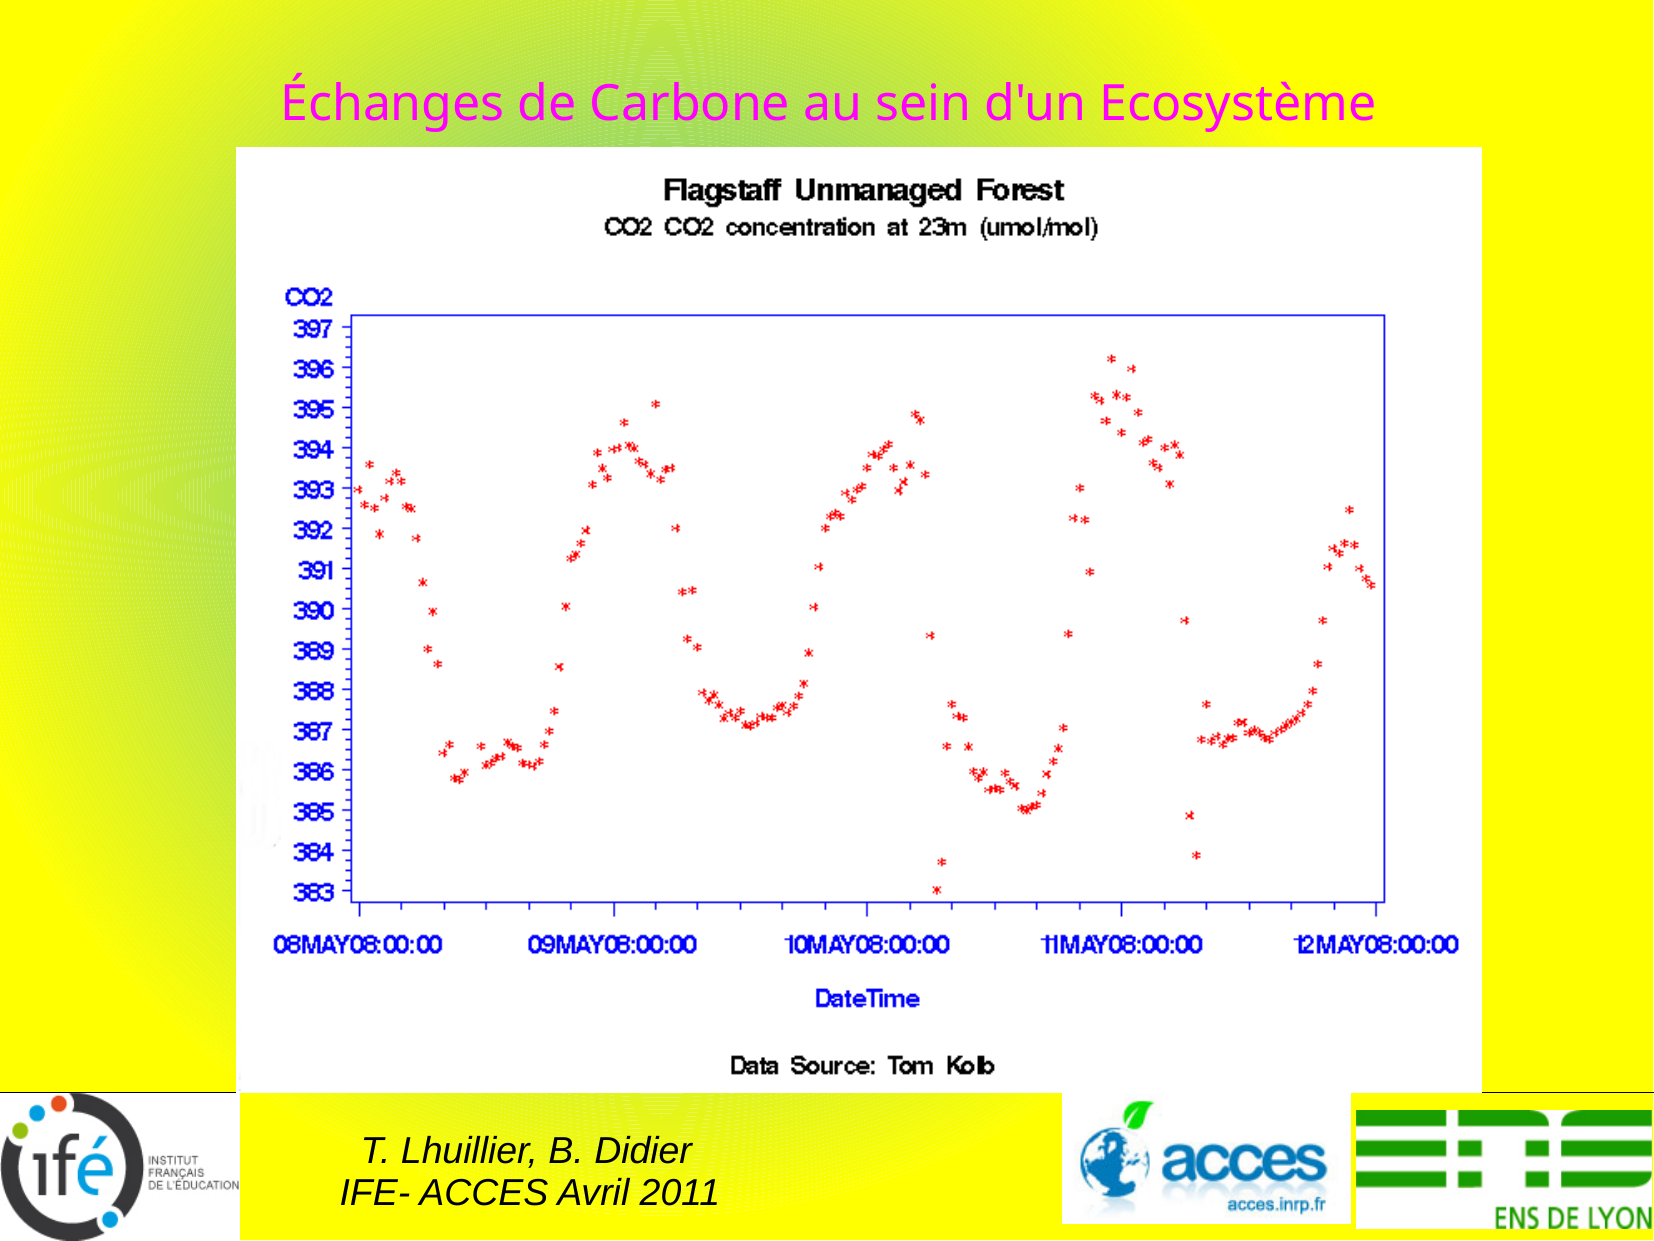

Échanges de Carbone au sein d'un Ecosystème
Ameriflux
Choisir le lieu
Le paramètre
La date (4 jours)
 T. Lhuillier, B. Didier
IFE- ACCES Avril 2011